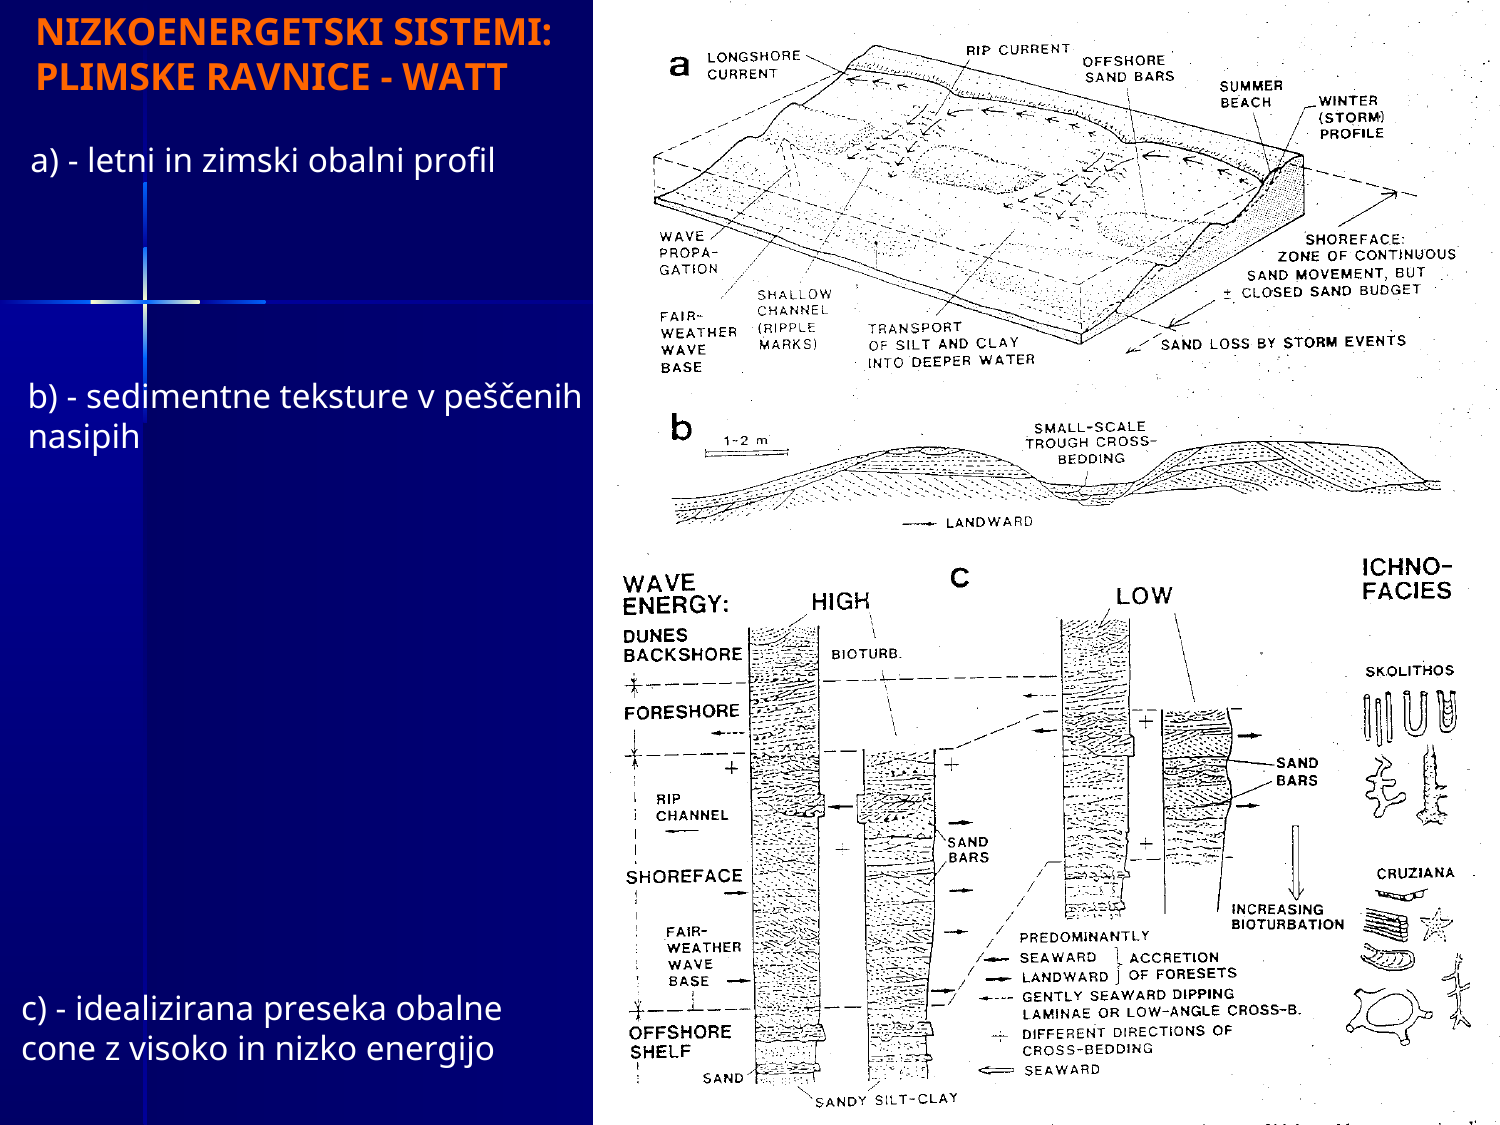

NIZKOENERGETSKI SISTEMI:
PLIMSKE RAVNICE - WATT
a) - letni in zimski obalni profil
b) - sedimentne teksture v peščenih
nasipih
c) - idealizirana preseka obalne
cone z visoko in nizko energijo